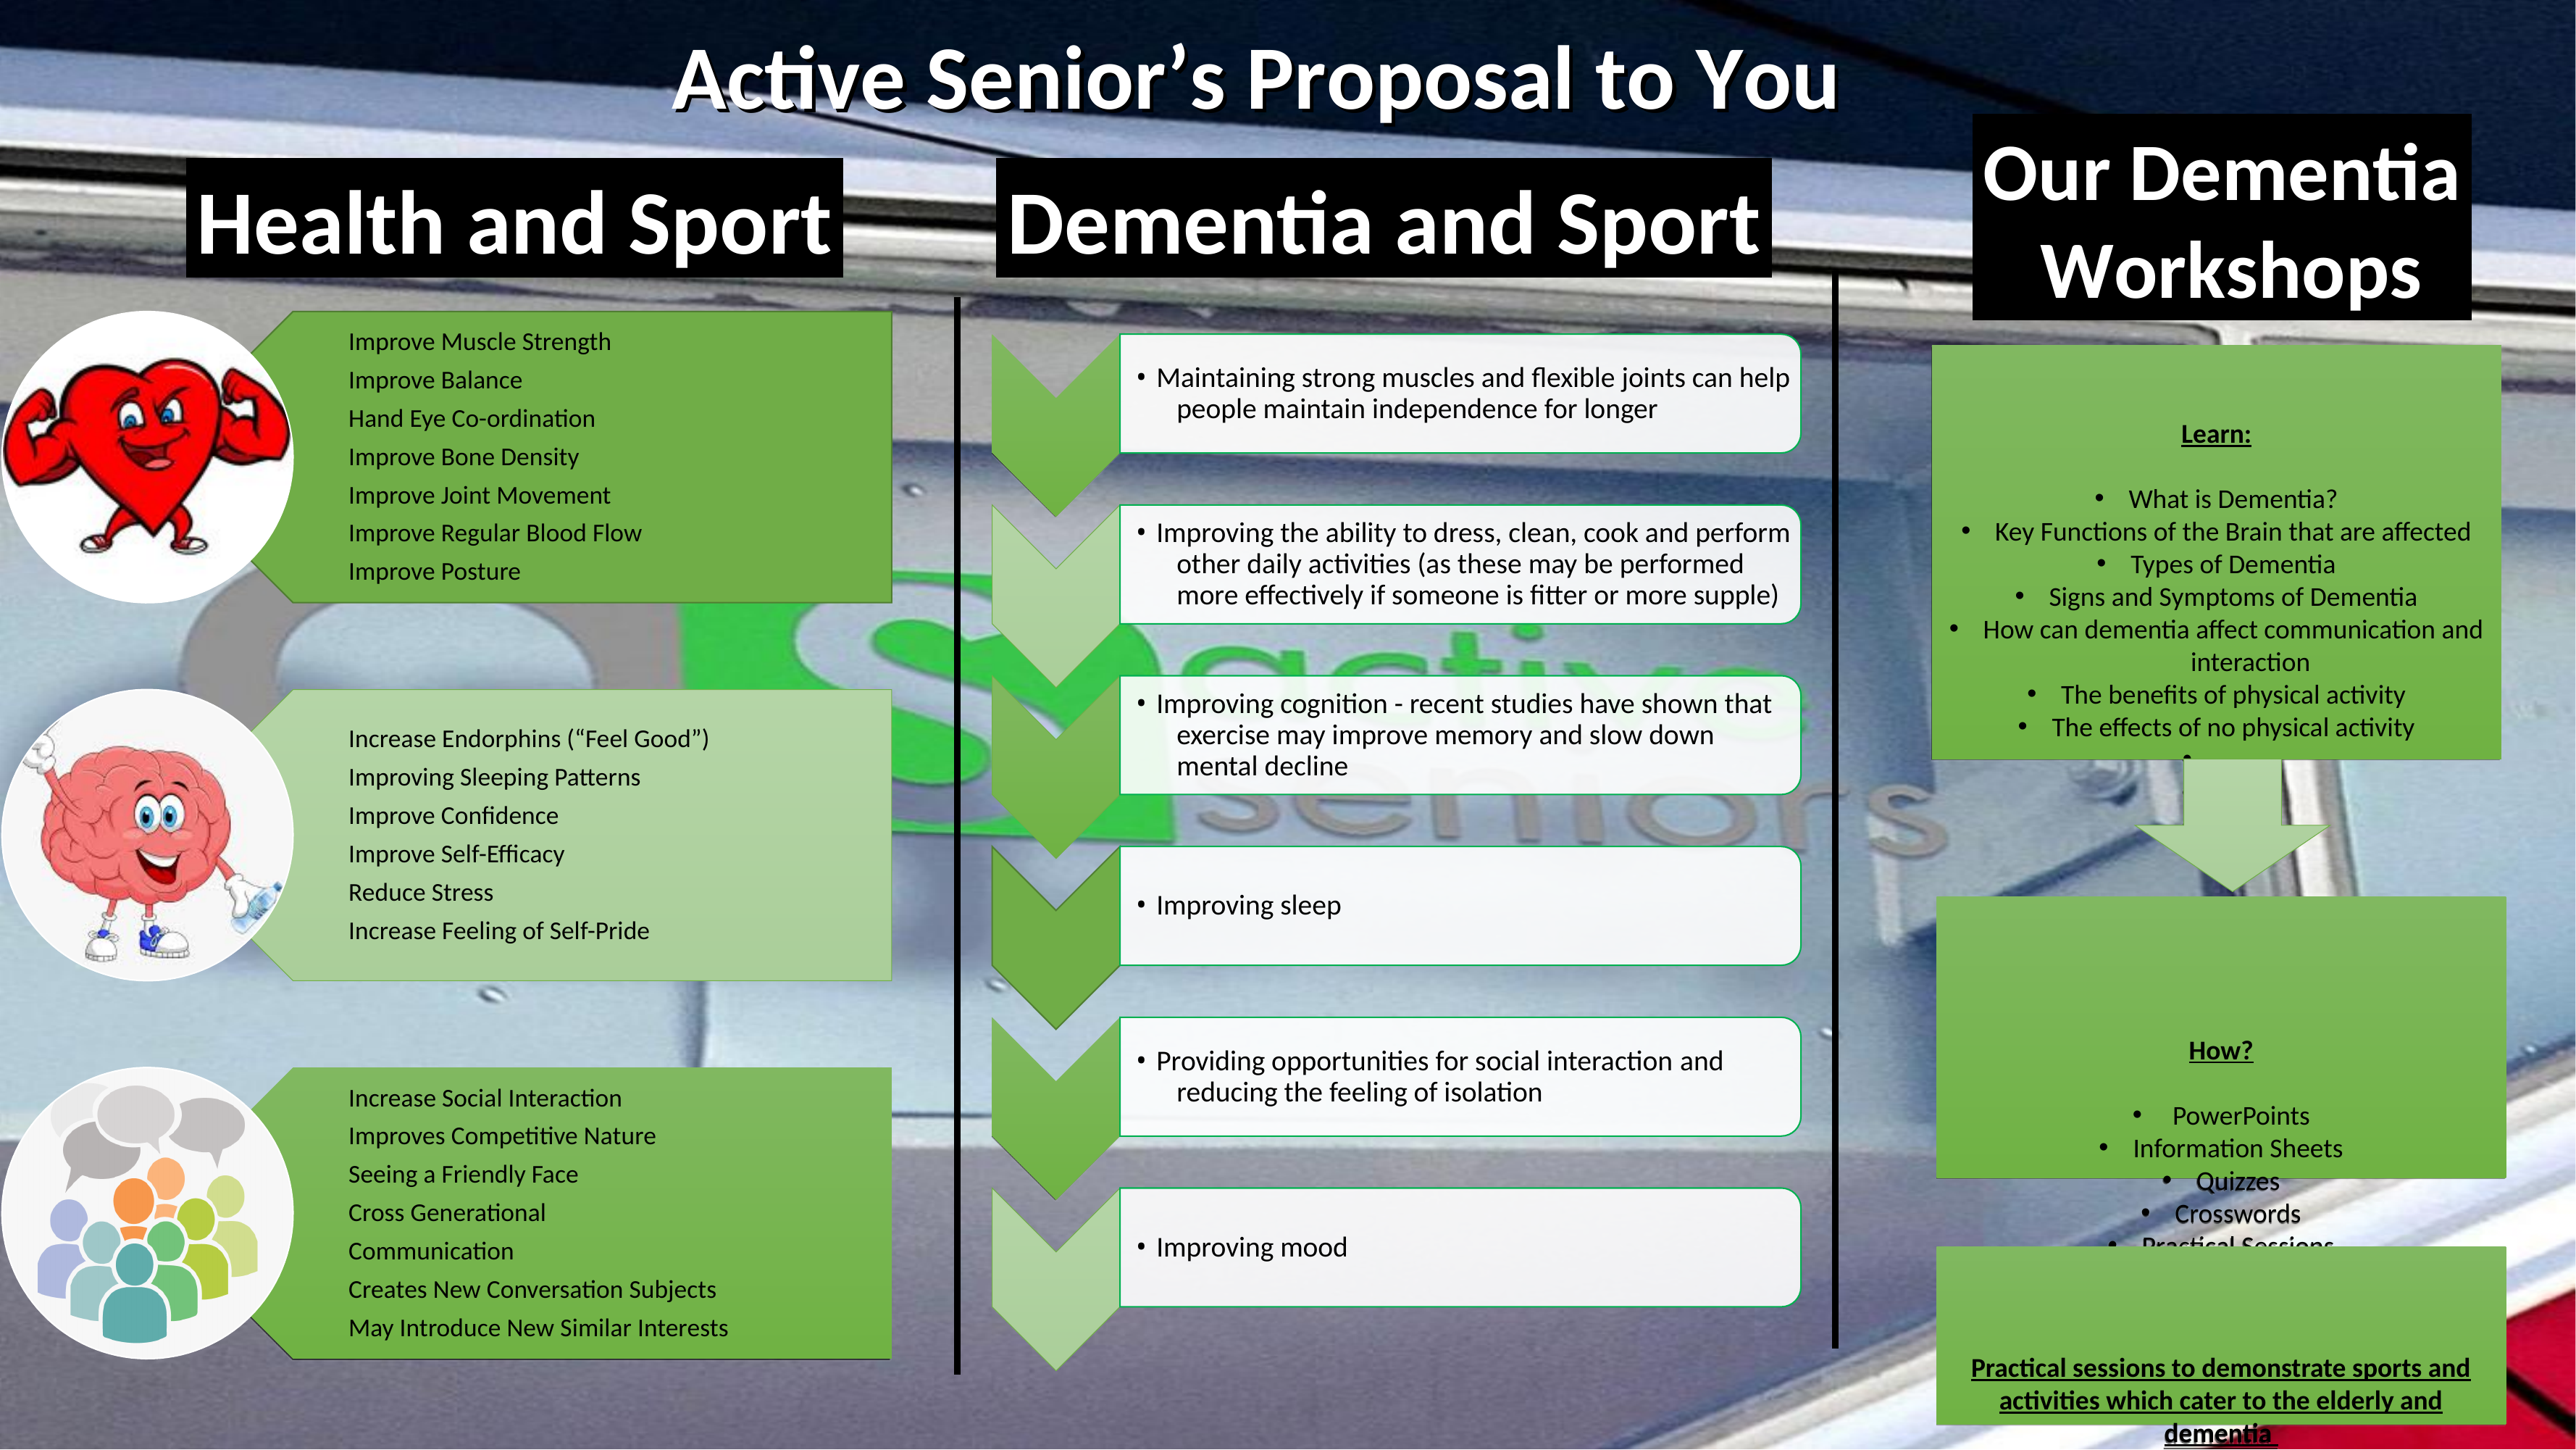

Active Senior’s Proposal to You
Our Dementia
 Workshops
Health and Sport
Dementia and Sport
Improve Muscle Strength
Improve Balance
Hand Eye Co-ordination
Improve Bone Density
Improve Joint Movement
Improve Regular Blood Flow
Improve Posture
Increase Endorphins (“Feel Good”)
Improving Sleeping Patterns
Improve Confidence
Improve Self-Efficacy
Reduce Stress
Increase Feeling of Self-Pride
Increase Social Interaction
Improves Competitive Nature
Seeing a Friendly Face
Cross Generational
Communication
Creates New Conversation Subjects
May Introduce New Similar Interests
Maintaining strong muscles and flexible joints can help people maintain independence for longer
Improving the ability to dress, clean, cook and perform other daily activities (as these may be performed more effectively if someone is fitter or more supple)
Improving cognition - recent studies have shown that exercise may improve memory and slow down mental decline
Improving sleep
Providing opportunities for social interaction and reducing the feeling of isolation
Improving mood
Learn:
What is Dementia?
Key Functions of the Brain that are affected
Types of Dementia
Signs and Symptoms of Dementia
How can dementia affect communication and interaction
The benefits of physical activity
The effects of no physical activity
How?
 PowerPoints
Information Sheets
Quizzes
Crosswords
Practical Sessions
Talks
Practical sessions to demonstrate sports and activities which cater to the elderly and dementia